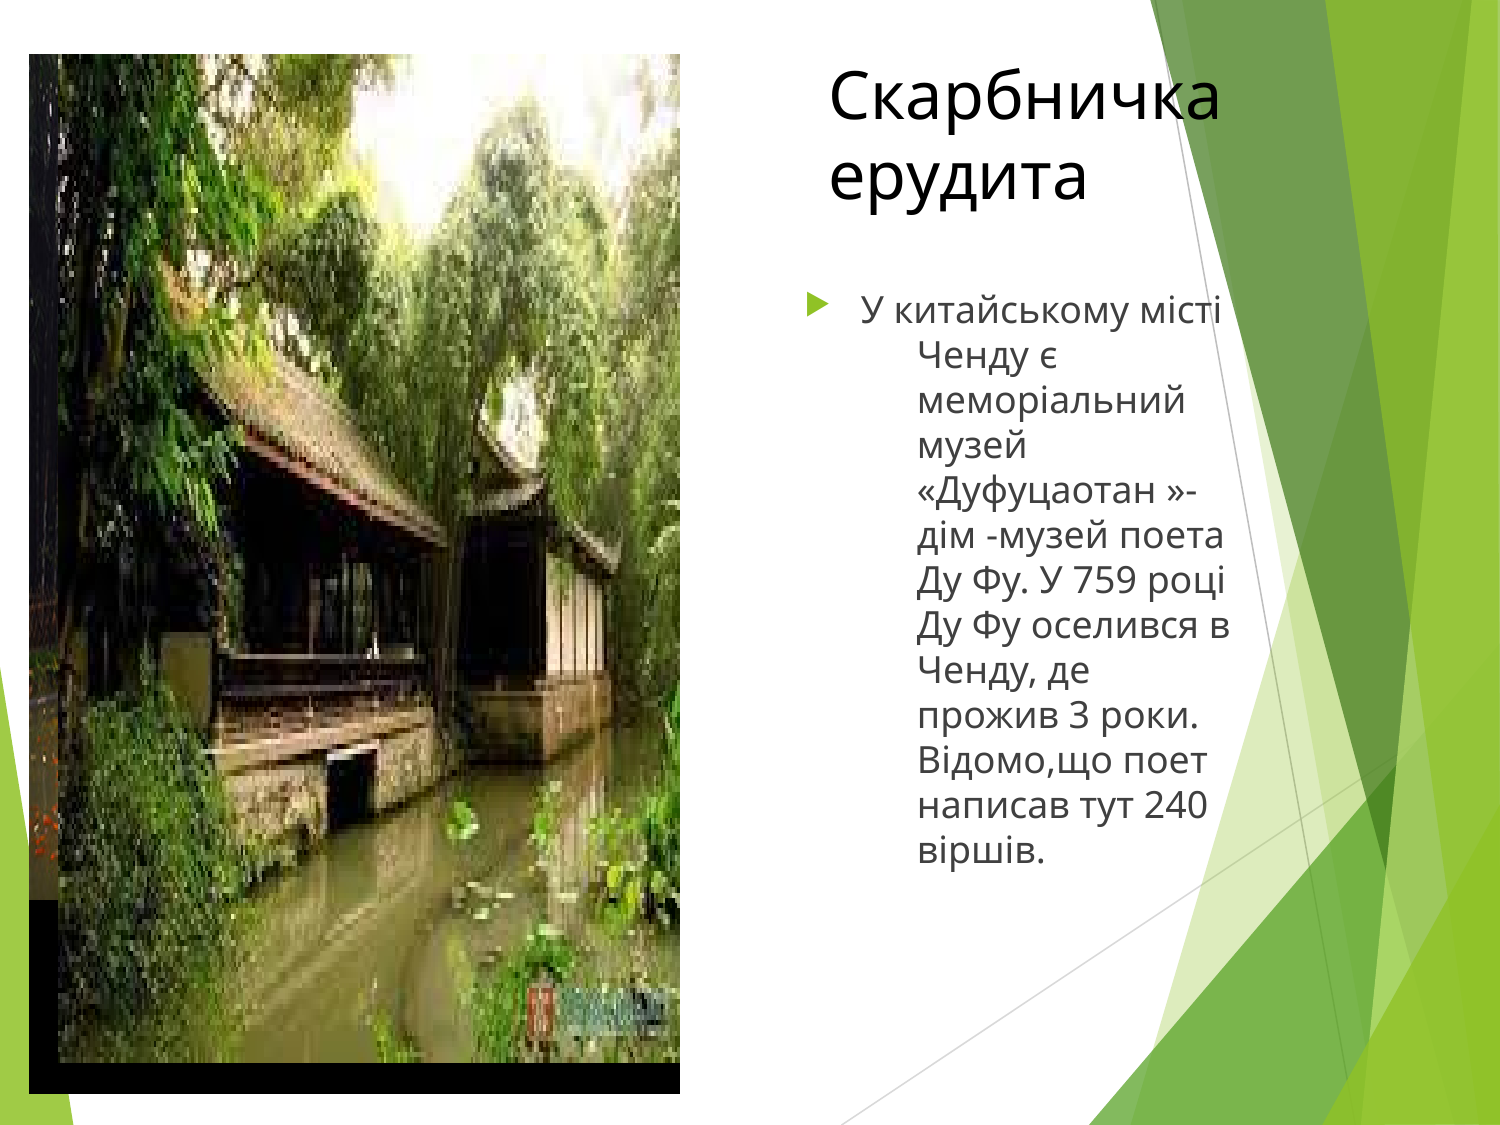

# Скарбничка ерудита
У китайському місті Ченду є меморіальний музей  «Дуфуцаотан »- дім -музей поета Ду Фу. У 759 році Ду Фу оселився в Ченду, де прожив 3 роки. Відомо,що поет написав тут 240 віршів.